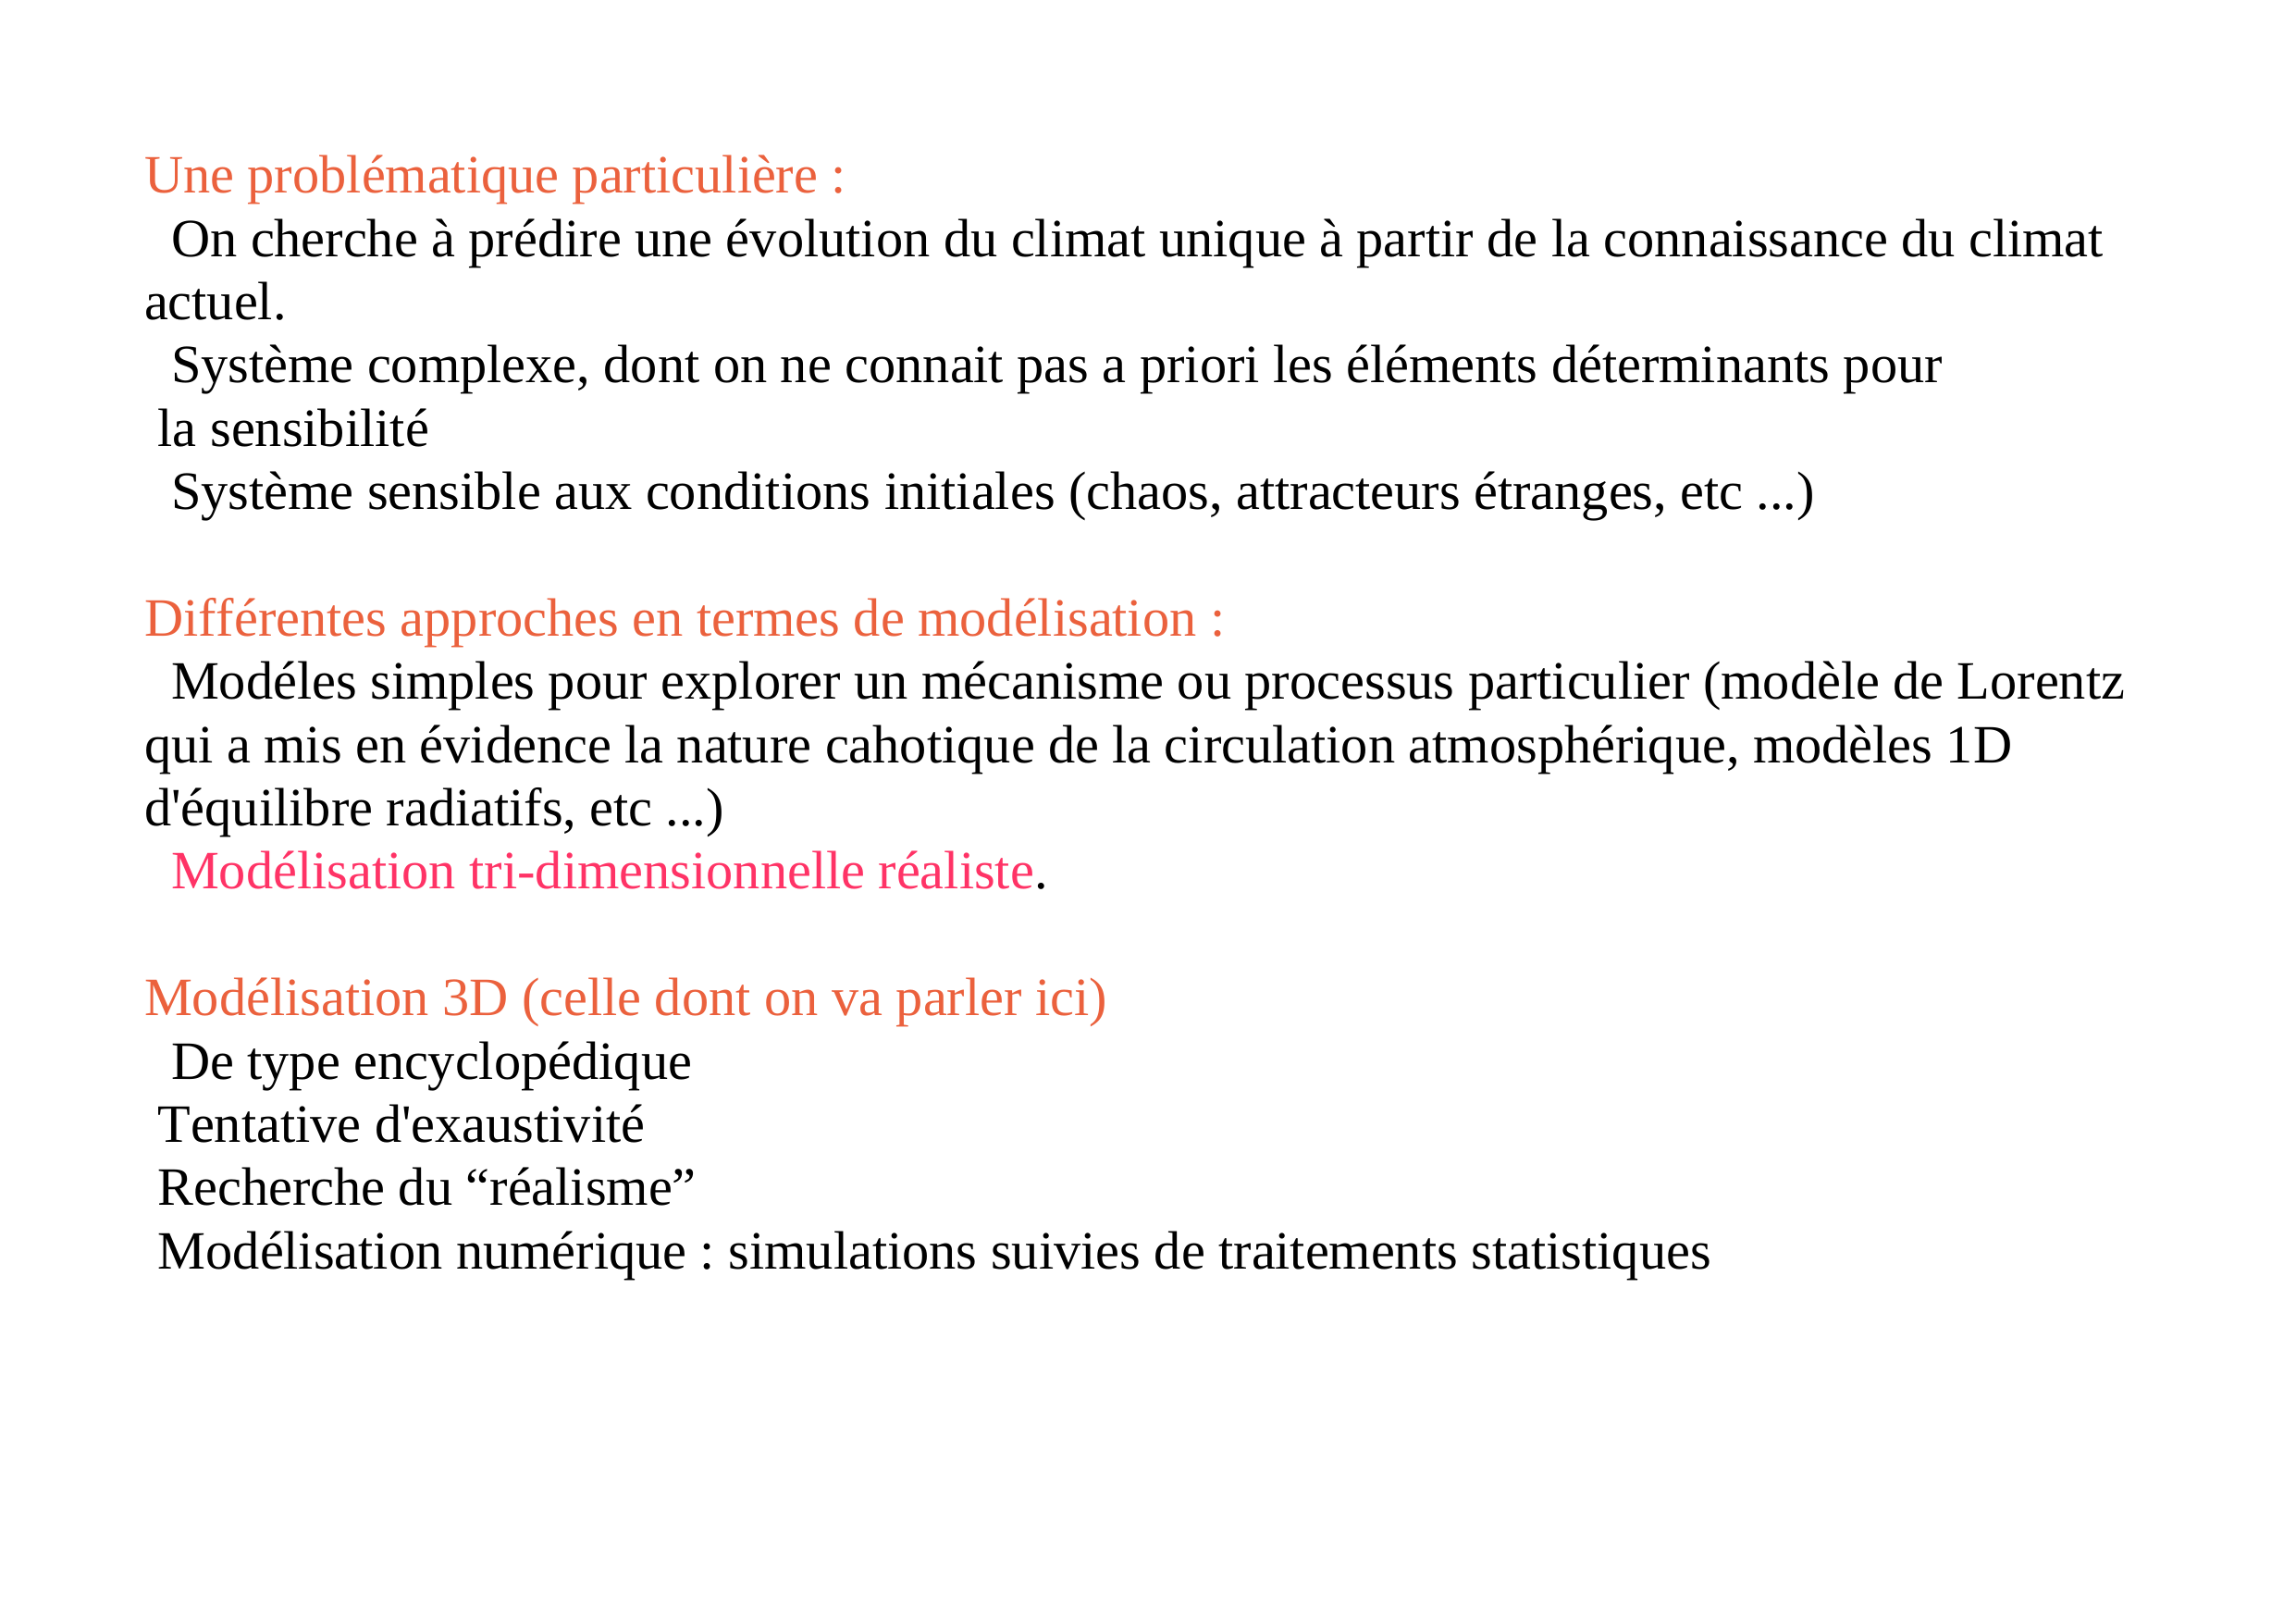

Une problématique particulière :
 On cherche à prédire une évolution du climat unique à partir de la connaissance du climat actuel.
 Système complexe, dont on ne connait pas a priori les éléments déterminants pour
 la sensibilité
 Système sensible aux conditions initiales (chaos, attracteurs étranges, etc ...)
Différentes approches en termes de modélisation :
 Modéles simples pour explorer un mécanisme ou processus particulier (modèle de Lorentz qui a mis en évidence la nature cahotique de la circulation atmosphérique, modèles 1D d'équilibre radiatifs, etc ...)
 Modélisation tri-dimensionnelle réaliste.
Modélisation 3D (celle dont on va parler ici)
 De type encyclopédique
 Tentative d'exaustivité
 Recherche du “réalisme”
 Modélisation numérique : simulations suivies de traitements statistiques